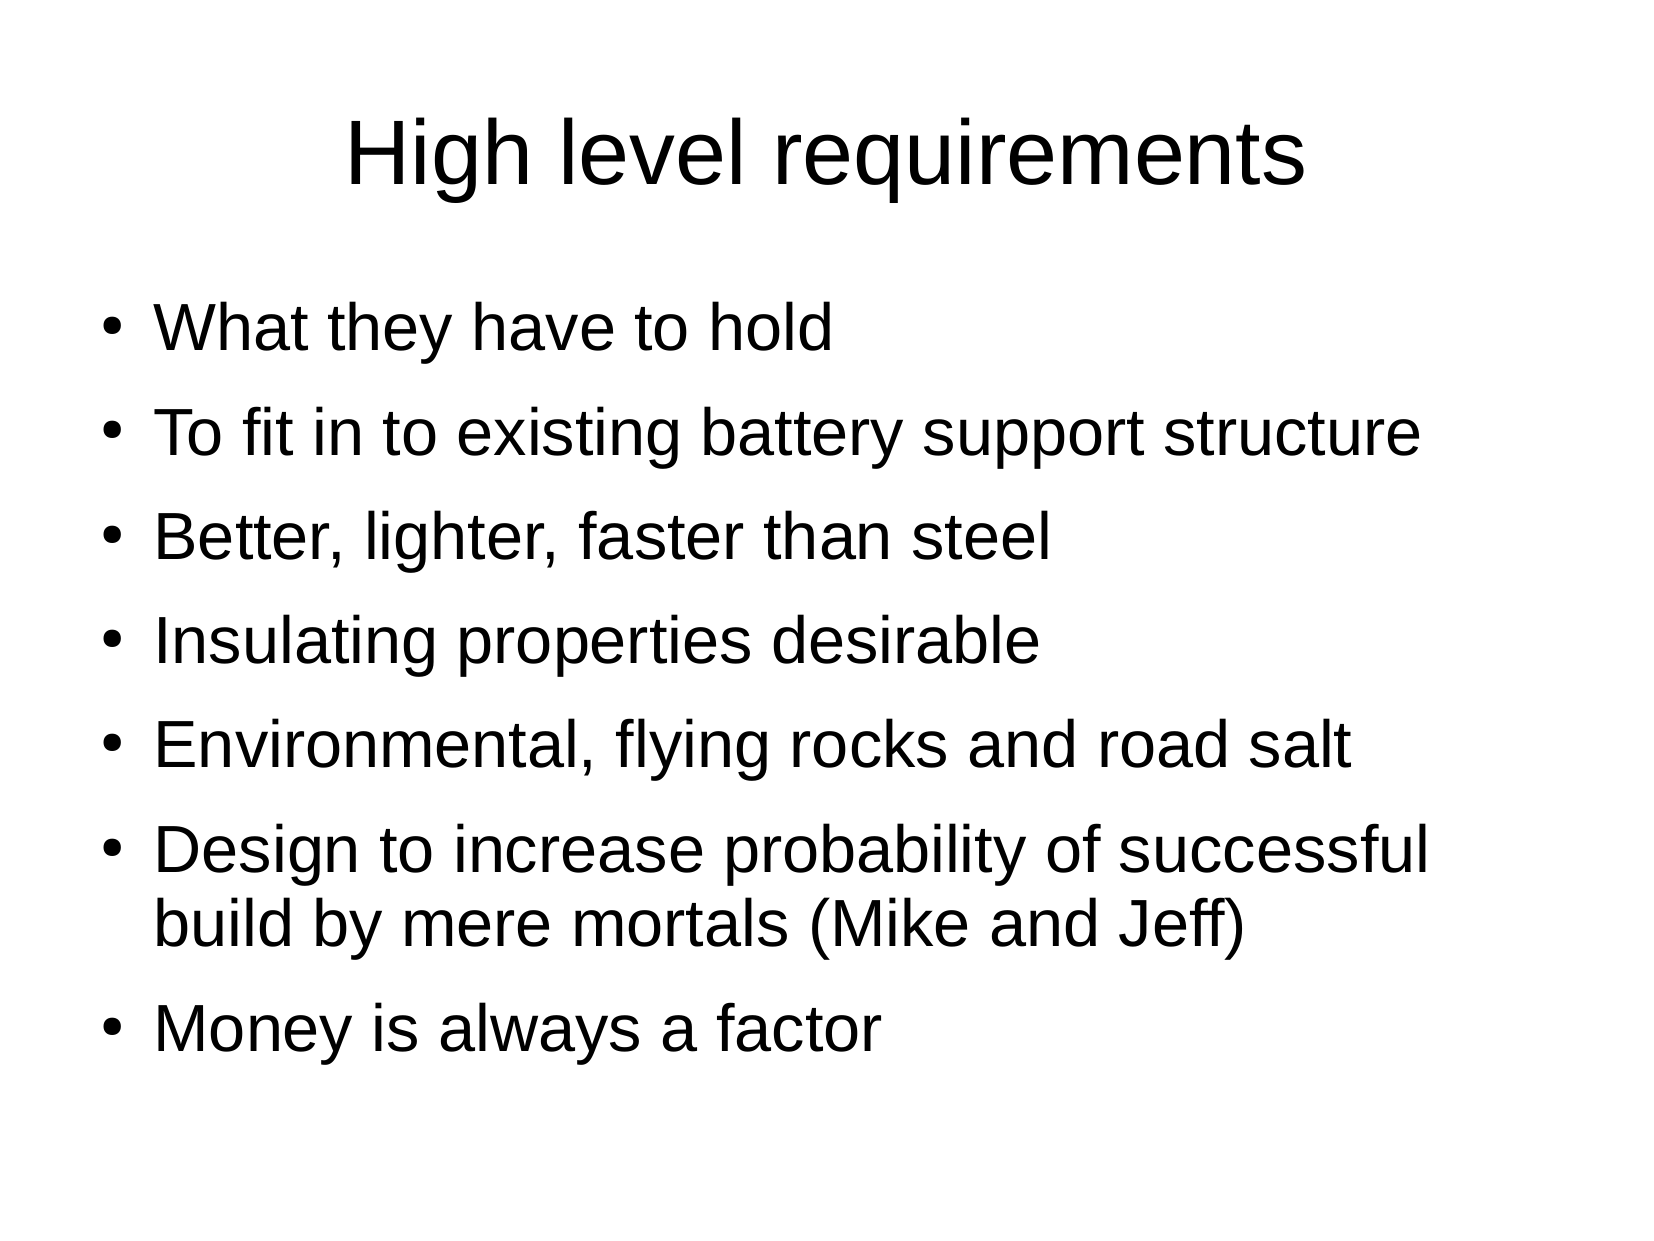

# High level requirements
What they have to hold
To fit in to existing battery support structure
Better, lighter, faster than steel
Insulating properties desirable
Environmental, flying rocks and road salt
Design to increase probability of successful build by mere mortals (Mike and Jeff)
Money is always a factor